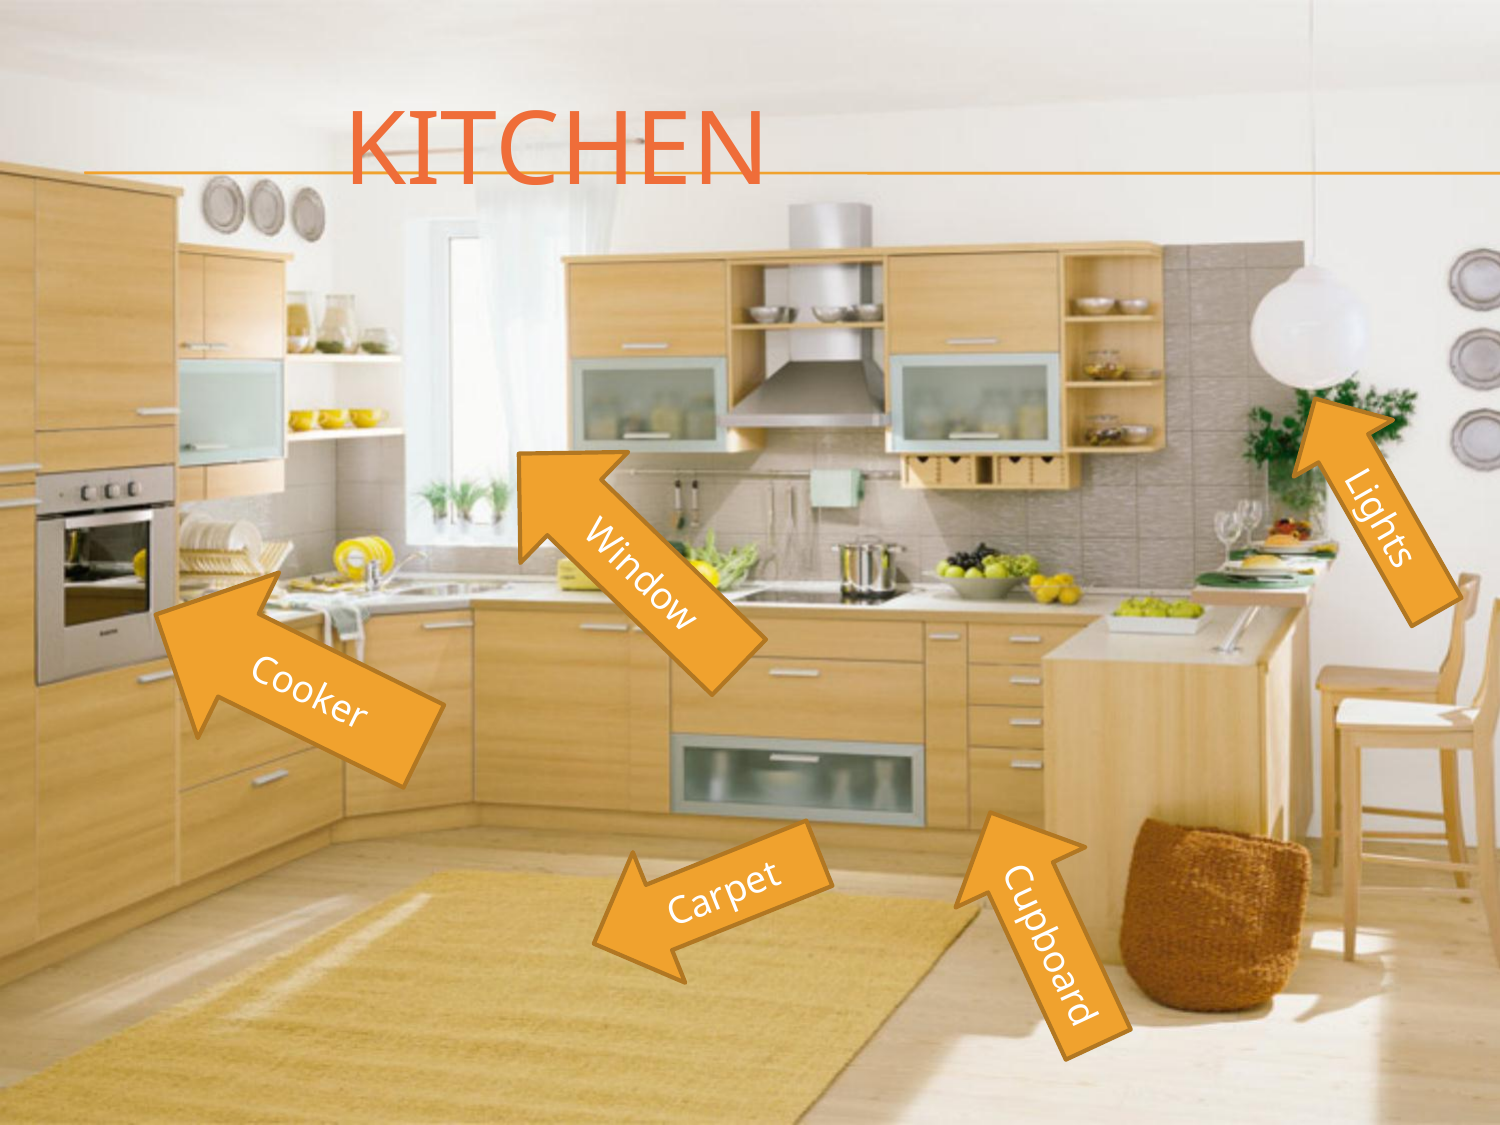

# kitchen
Lights
Window
Cooker
Carpet
Cupboard